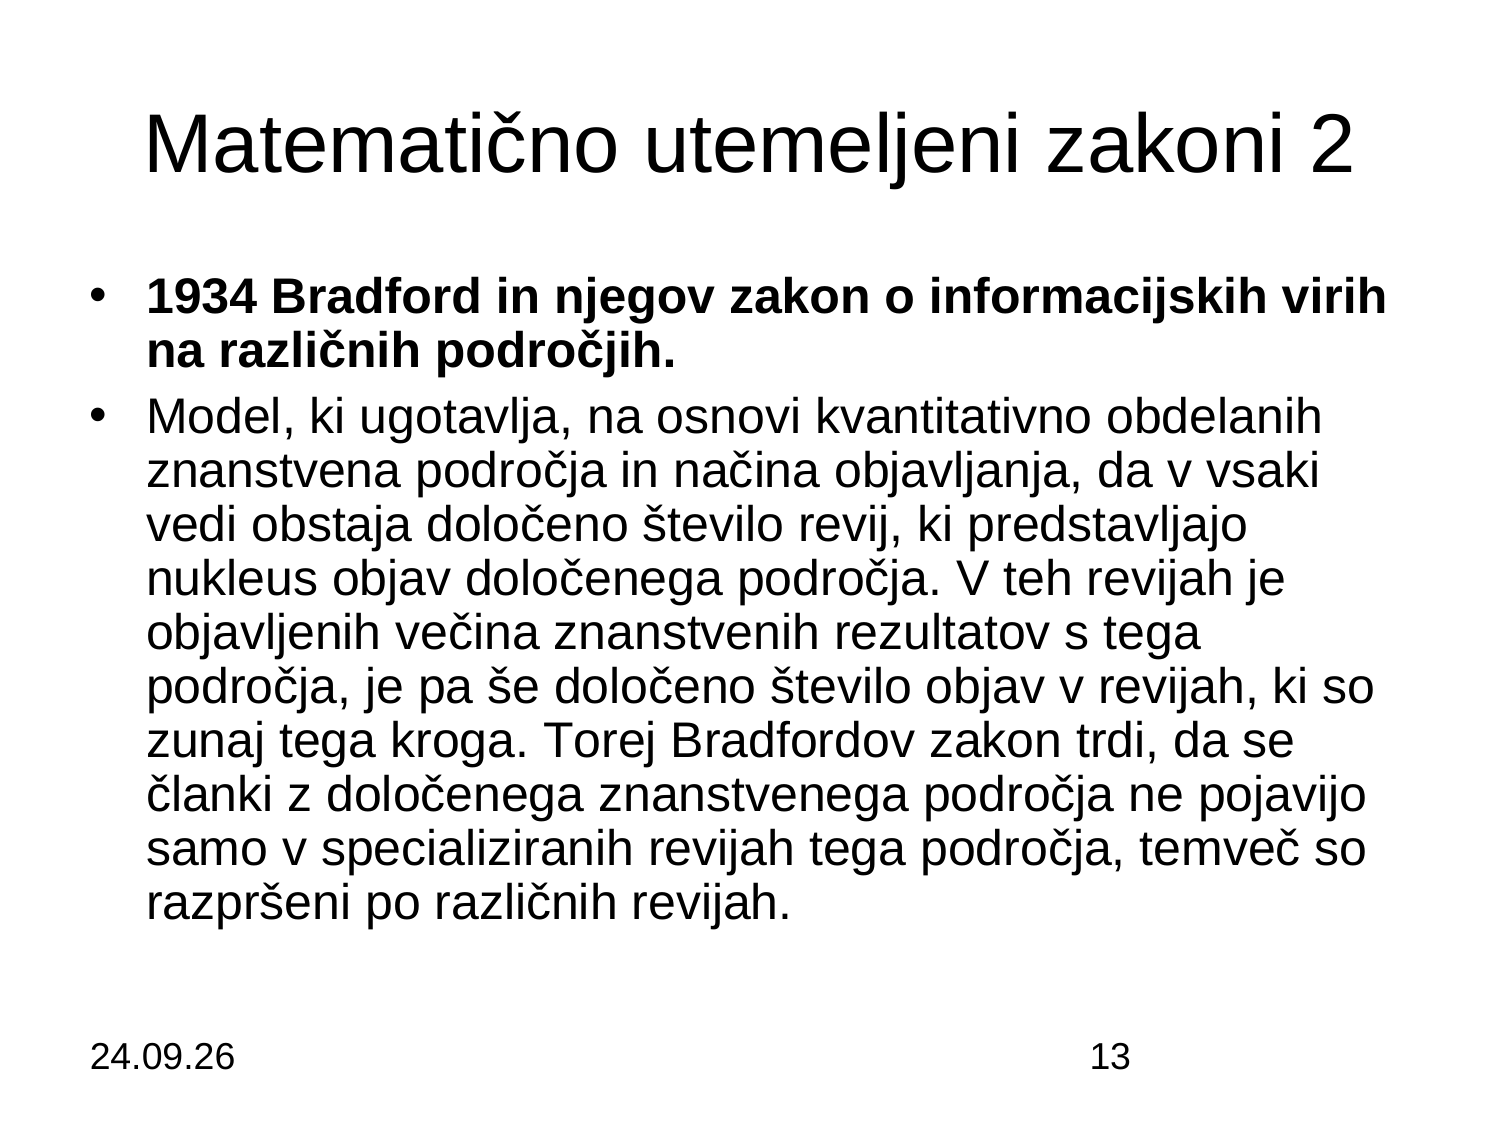

# Matematično utemeljeni zakoni 2
1934 Bradford in njegov zakon o informacijskih virih na različnih področjih.
Model, ki ugotavlja, na osnovi kvantitativno obdelanih znanstvena področja in načina objavljanja, da v vsaki vedi obstaja določeno število revij, ki predstavljajo nukleus objav določenega področja. V teh revijah je objavljenih večina znanstvenih rezultatov s tega področja, je pa še določeno število objav v revijah, ki so zunaj tega kroga. Torej Bradfordov zakon trdi, da se članki z določenega znanstvenega področja ne pojavijo samo v specializiranih revijah tega področja, temveč so razpršeni po različnih revijah.
13